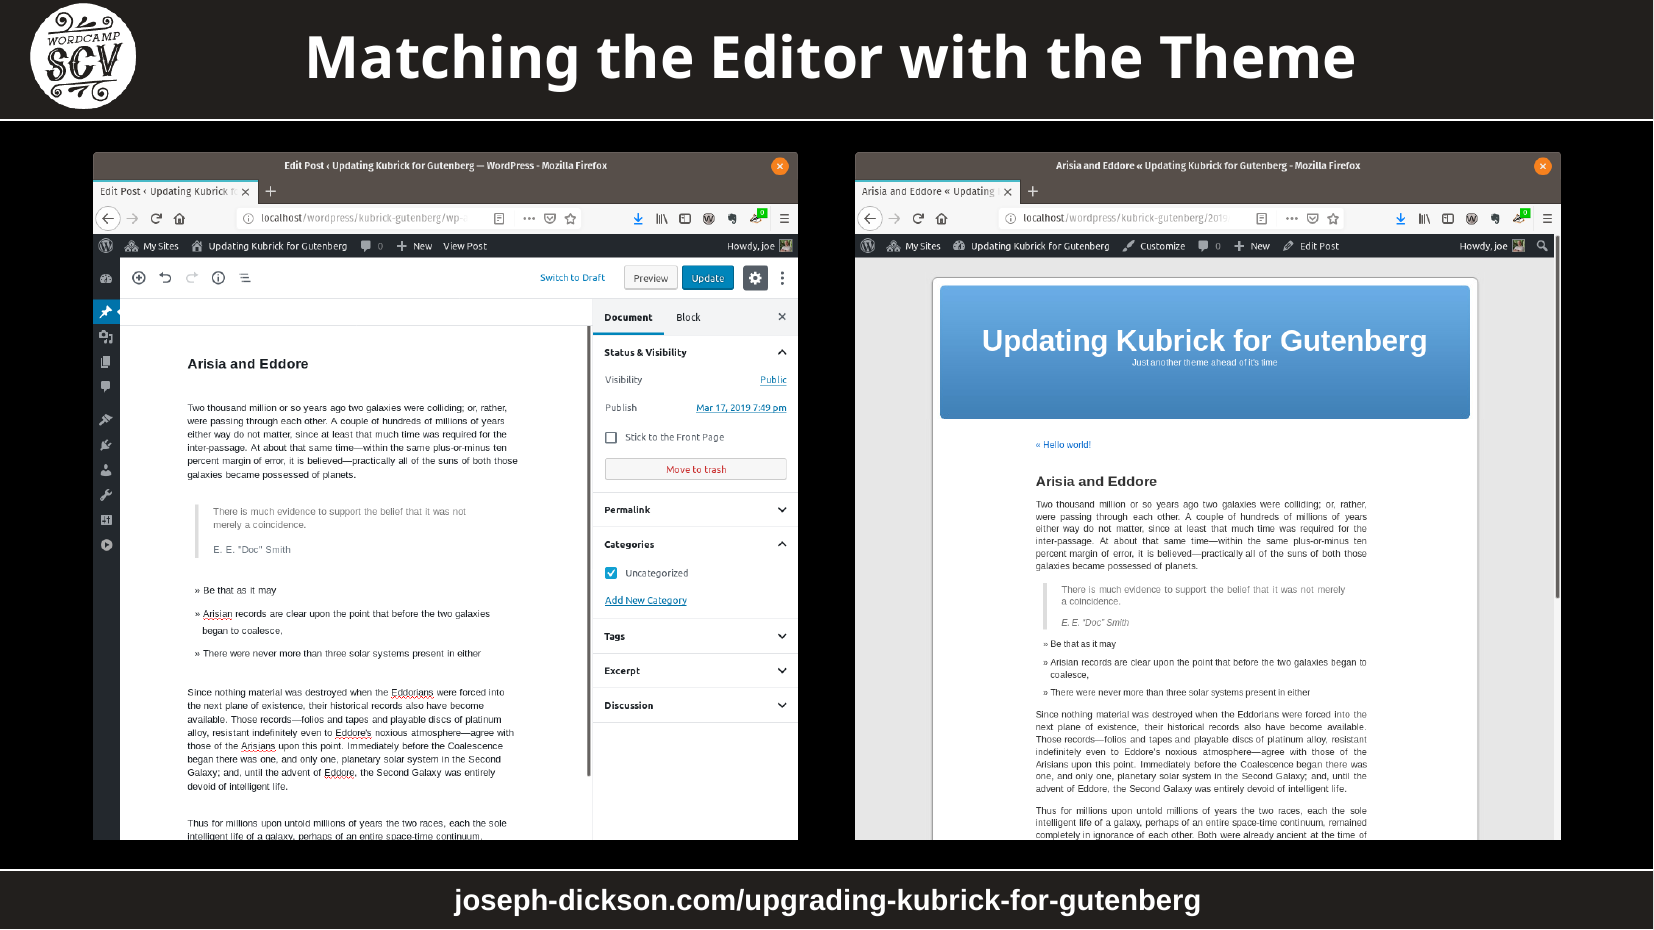

# Matching the Editor with the Theme